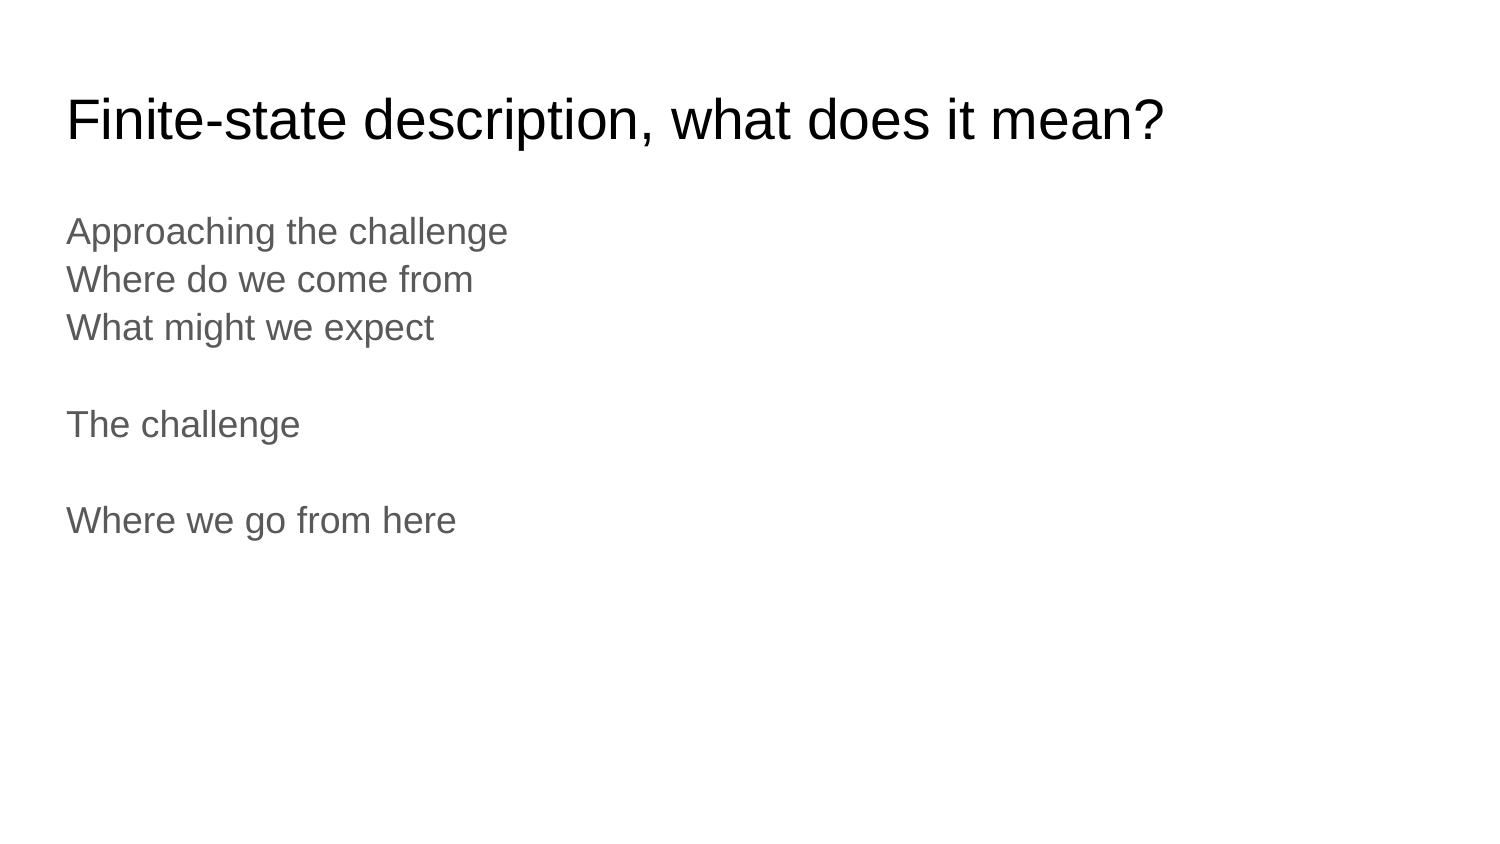

# Finite-state description, what does it mean?
Approaching the challenge
Where do we come from
What might we expect
The challenge
Where we go from here